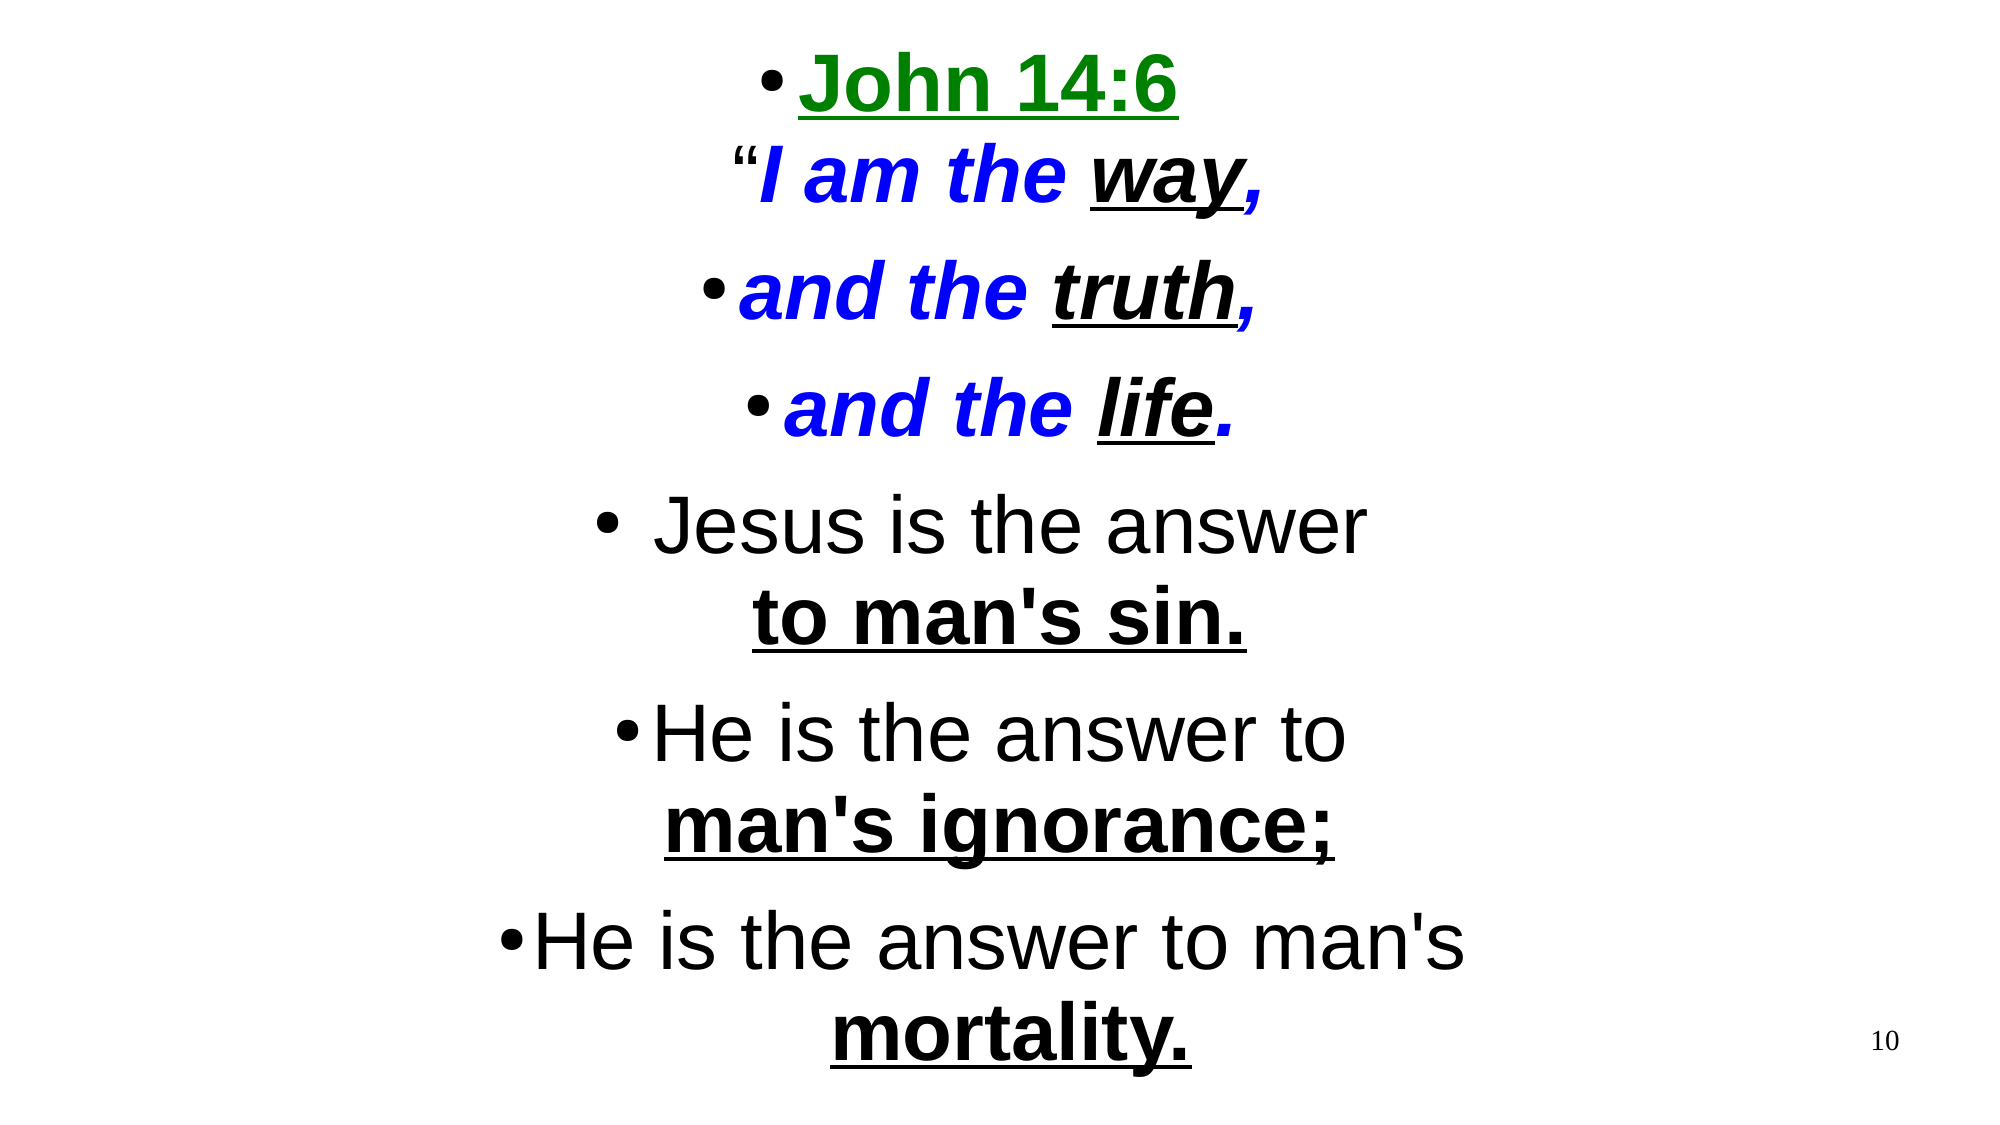

# John 14:6  “I am the way,
and the truth,
and the life.
 Jesus is the answer
to man's sin.
He is the answer to
man's ignorance;
He is the answer to man's
mortality.
10